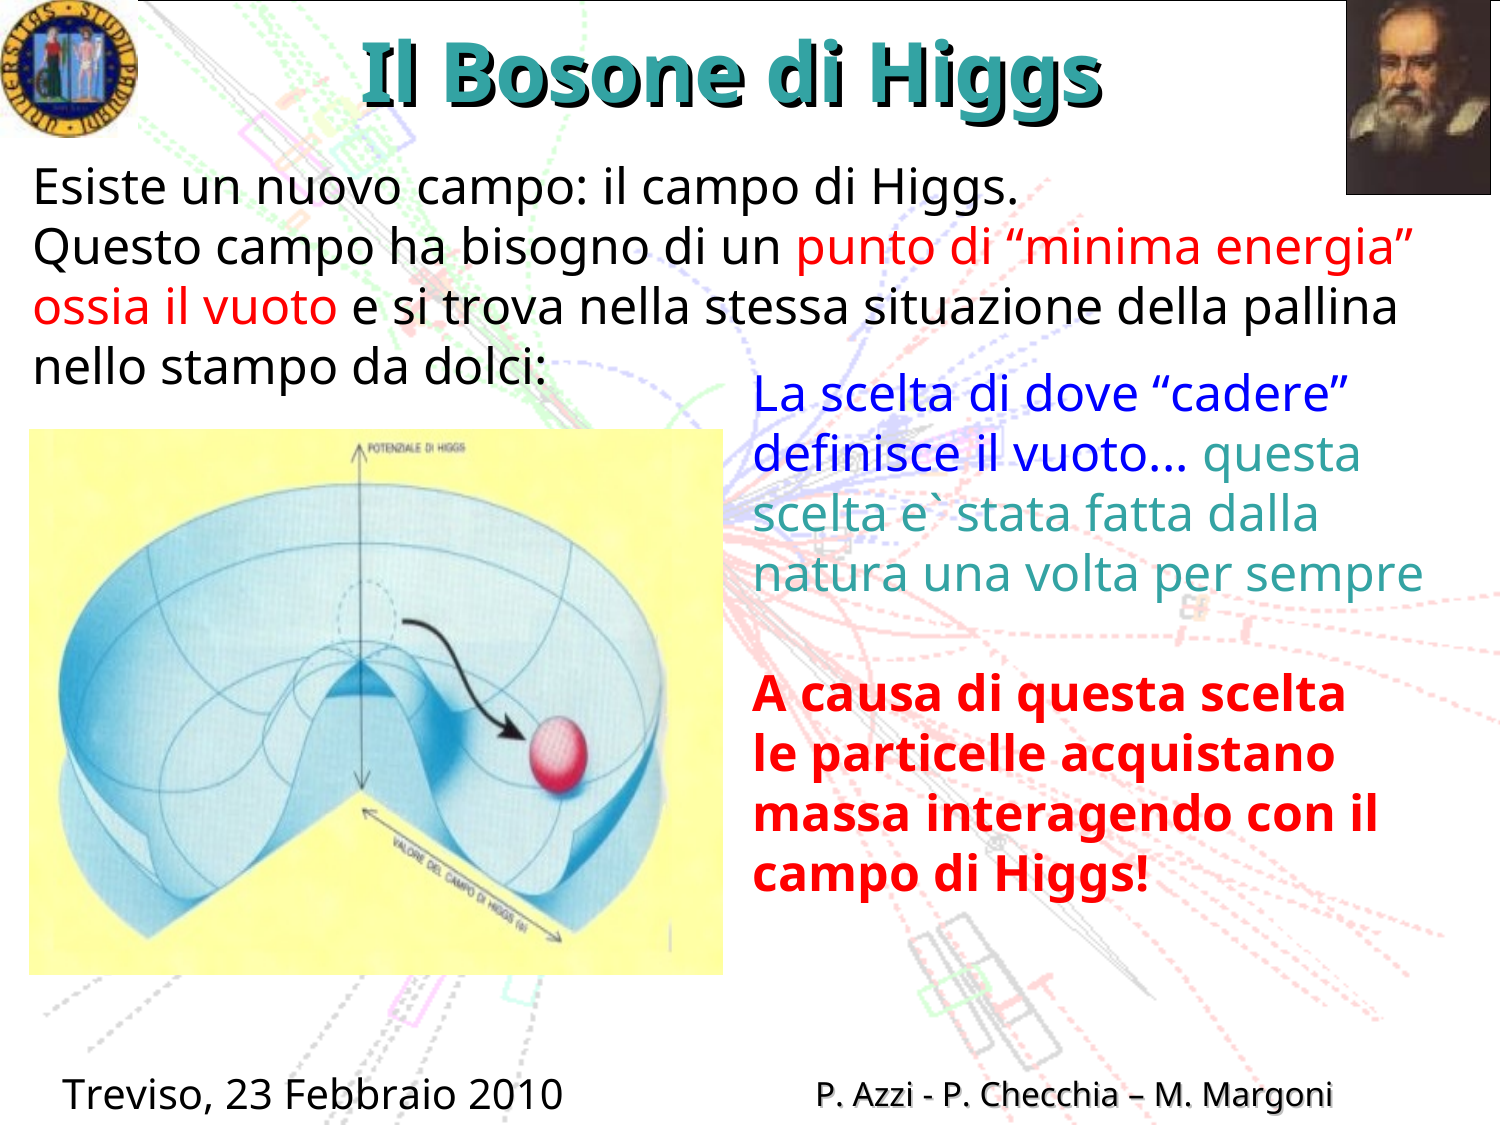

# Il Bosone di Higgs
Esiste un nuovo campo: il campo di Higgs.
Questo campo ha bisogno di un punto di “minima energia” ossia il vuoto e si trova nella stessa situazione della pallina nello stampo da dolci:
La scelta di dove “cadere” definisce il vuoto... questa scelta e` stata fatta dalla natura una volta per sempre
A causa di questa scelta
le particelle acquistano massa interagendo con il campo di Higgs!